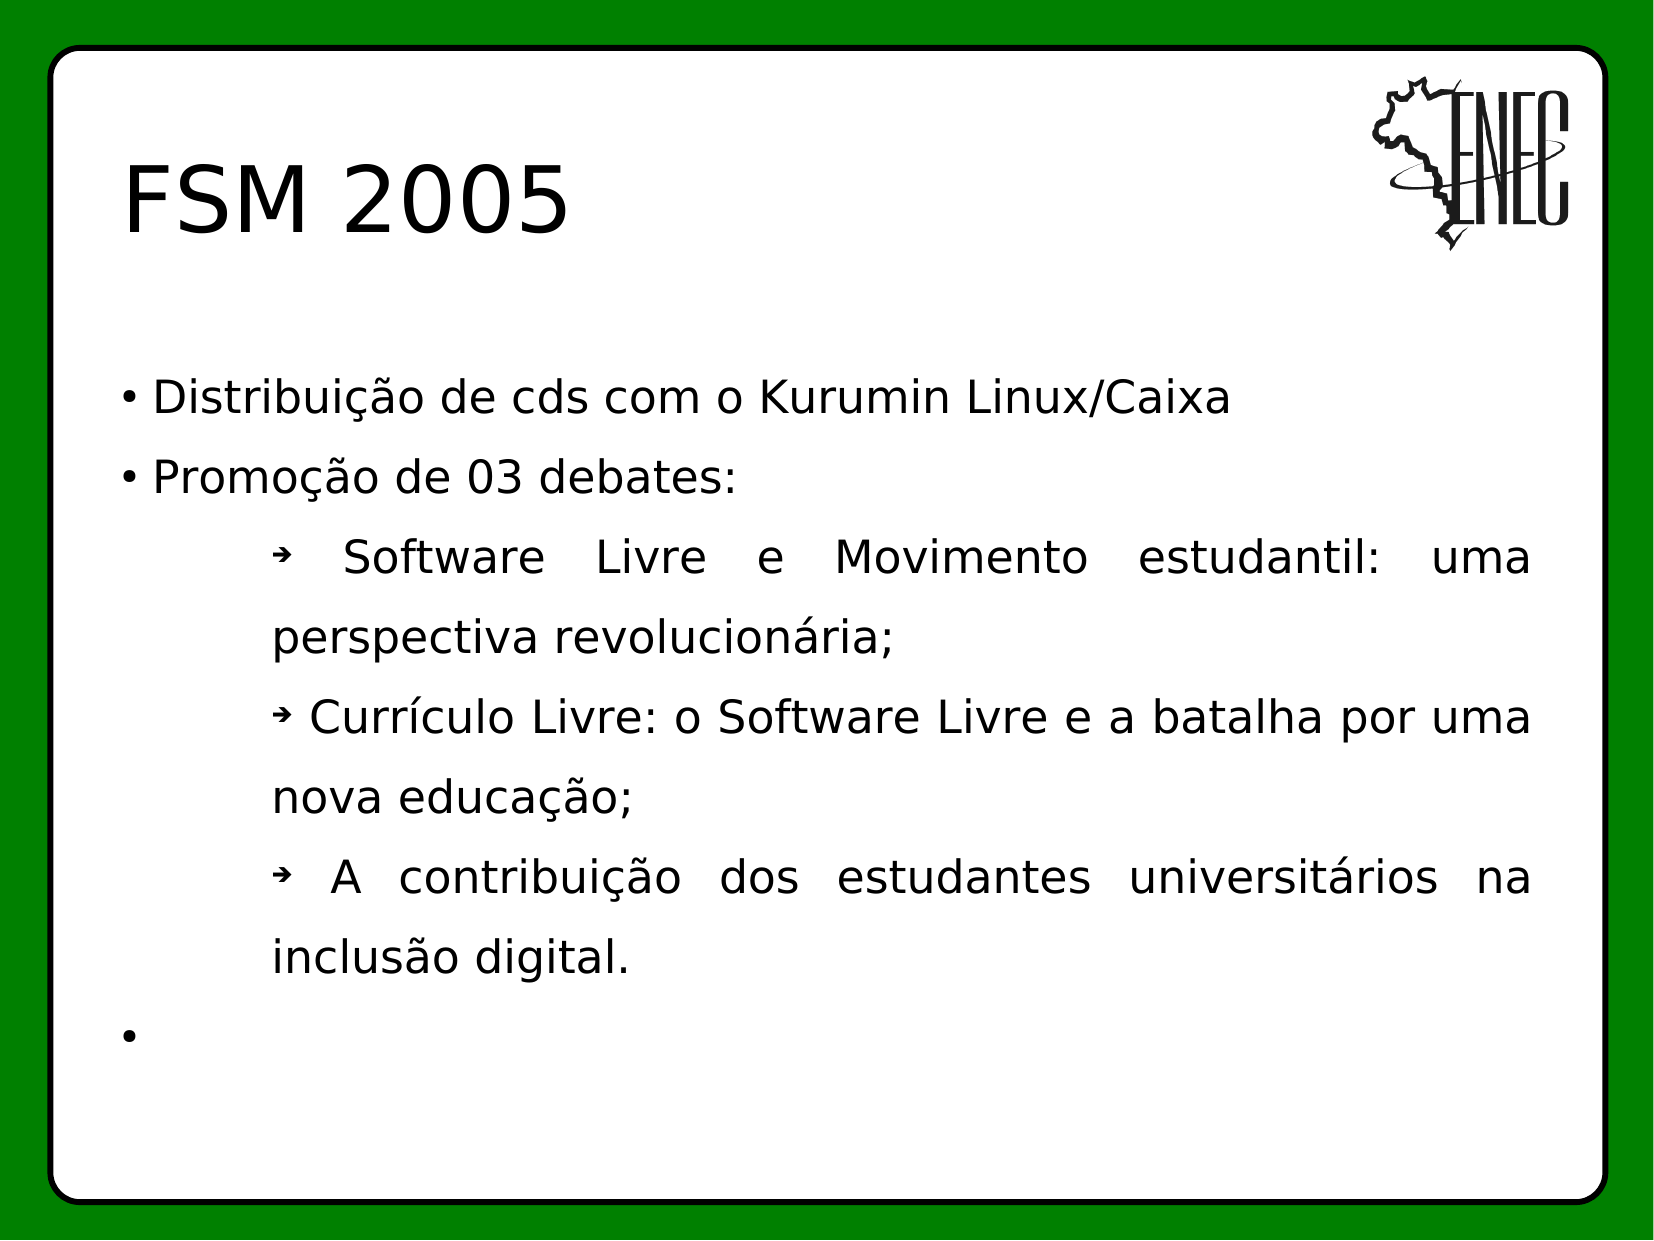

# FSM 2005
 Distribuição de cds com o Kurumin Linux/Caixa
 Promoção de 03 debates:
 Software Livre e Movimento estudantil: uma perspectiva revolucionária;
 Currículo Livre: o Software Livre e a batalha por uma nova educação;
 A contribuição dos estudantes universitários na inclusão digital.